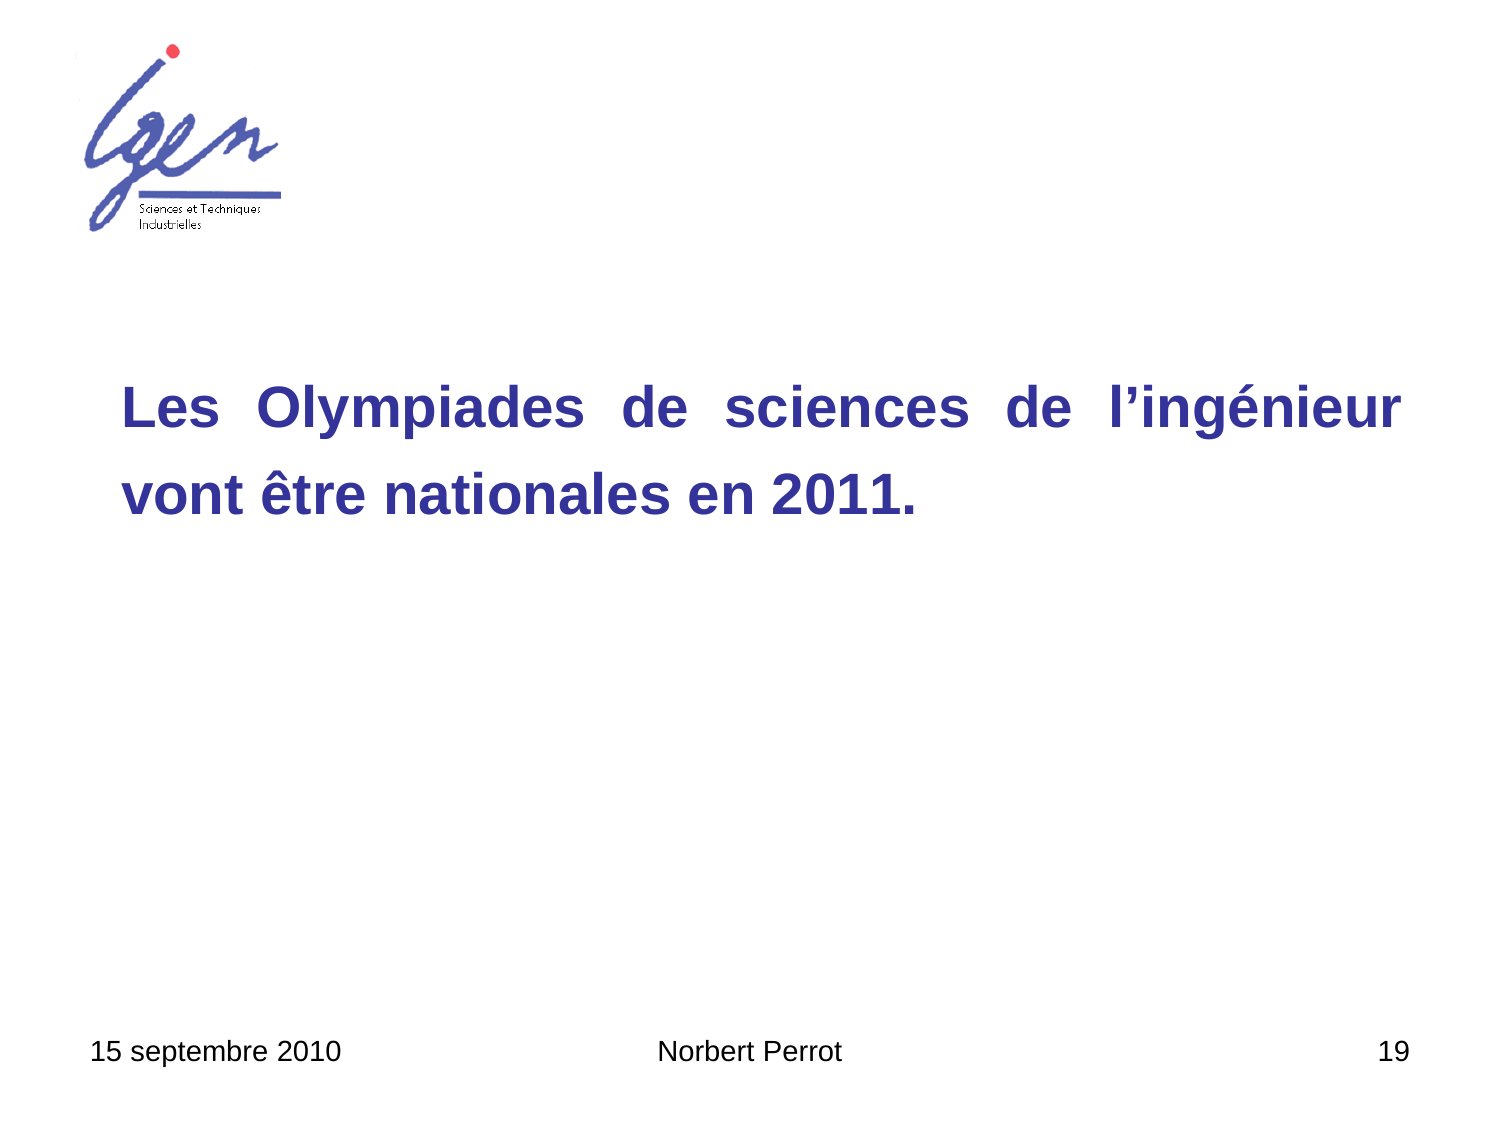

Les Olympiades de sciences de l’ingénieur vont être nationales en 2011.
15 septembre 2010
Norbert Perrot